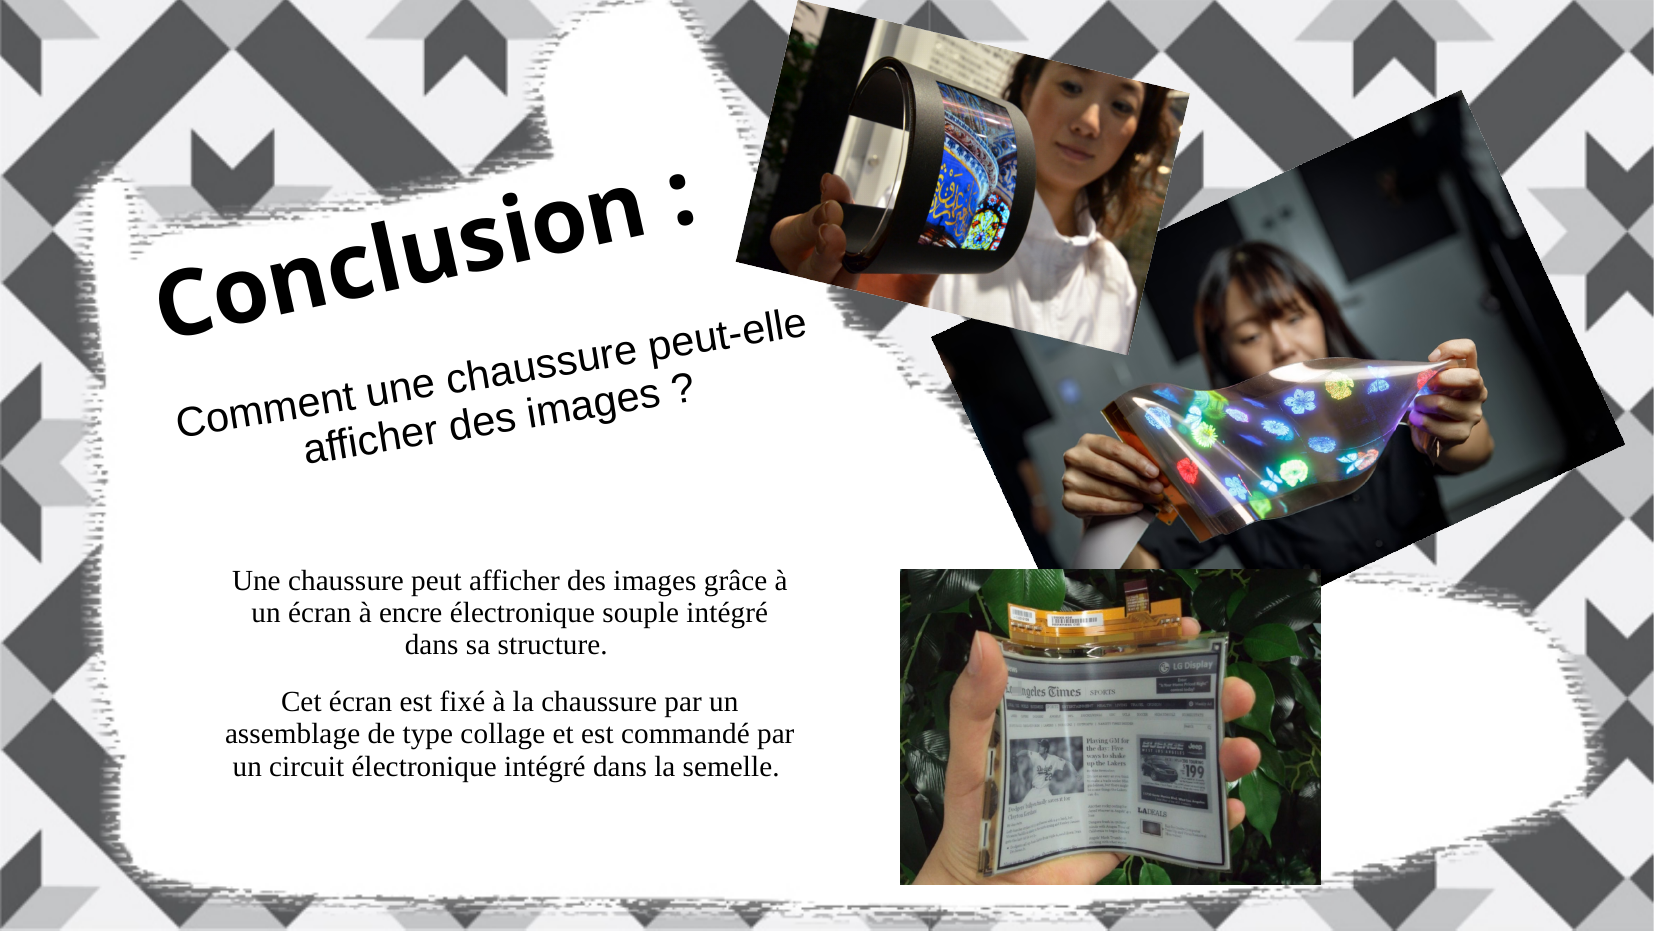

# Conclusion :
Comment une chaussure peut-elle afficher des images ?
Une chaussure peut afficher des images grâce à un écran à encre électronique souple intégré dans sa structure.
Cet écran est fixé à la chaussure par un assemblage de type collage et est commandé par un circuit électronique intégré dans la semelle.